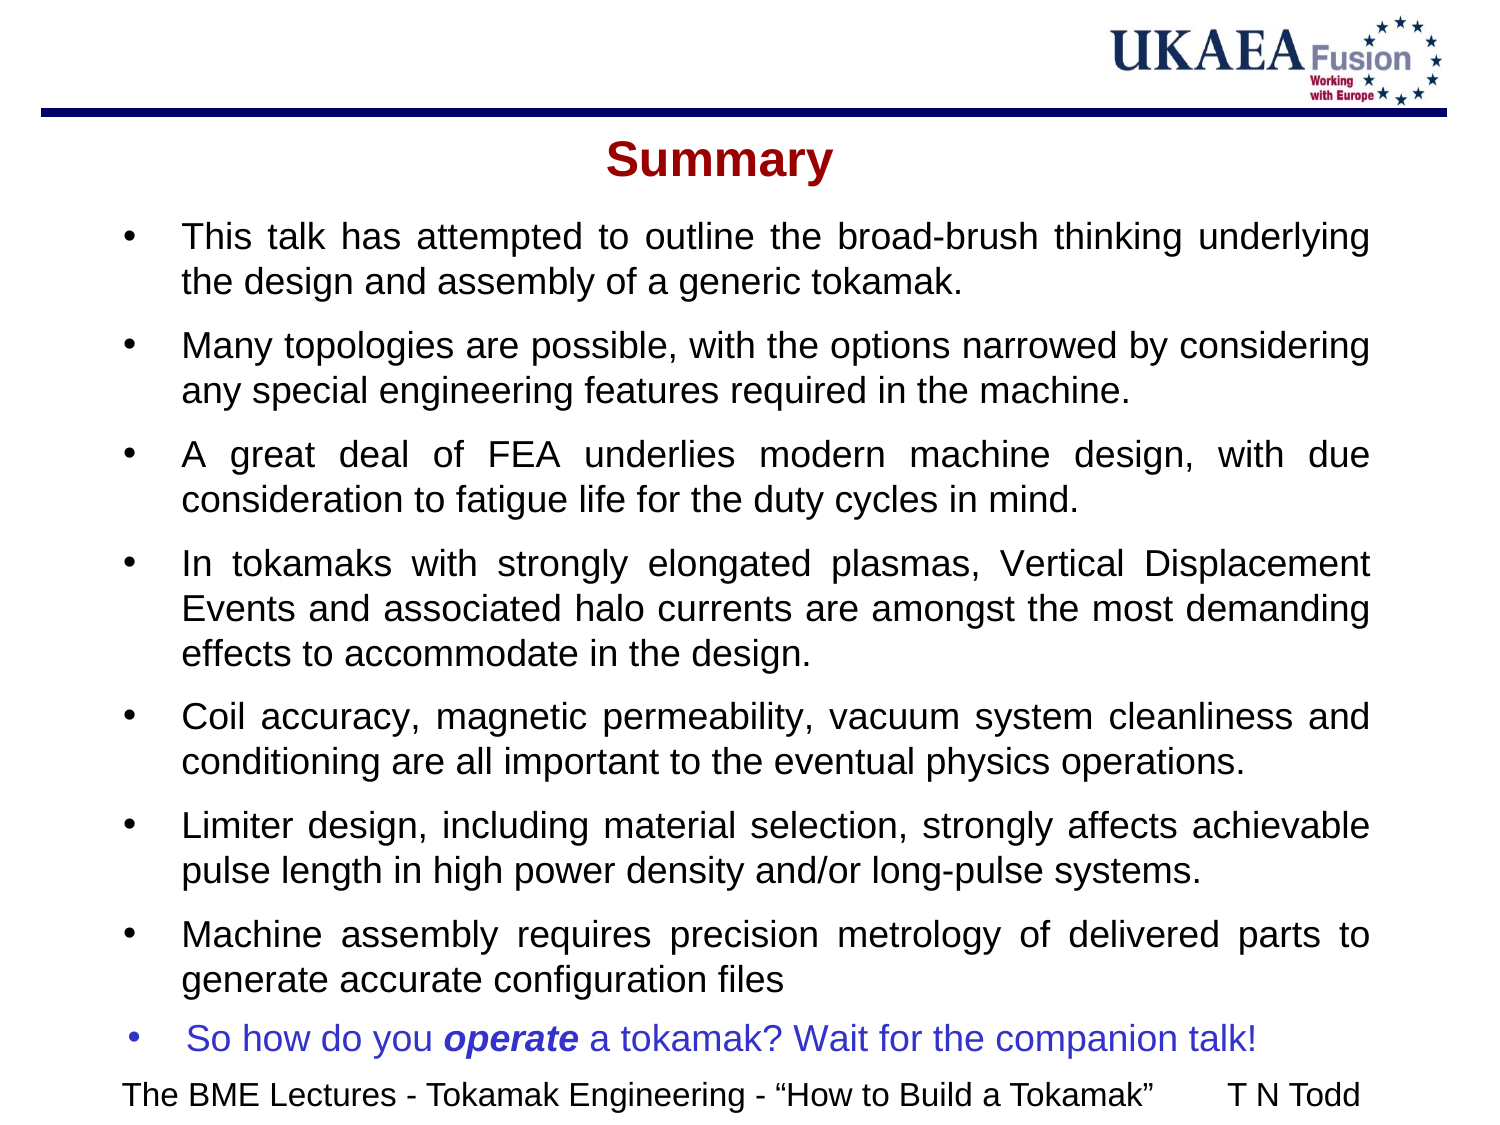

Summary
This talk has attempted to outline the broad-brush thinking underlying the design and assembly of a generic tokamak.
Many topologies are possible, with the options narrowed by considering any special engineering features required in the machine.
A great deal of FEA underlies modern machine design, with due consideration to fatigue life for the duty cycles in mind.
In tokamaks with strongly elongated plasmas, Vertical Displacement Events and associated halo currents are amongst the most demanding effects to accommodate in the design.
Coil accuracy, magnetic permeability, vacuum system cleanliness and conditioning are all important to the eventual physics operations.
Limiter design, including material selection, strongly affects achievable pulse length in high power density and/or long-pulse systems.
Machine assembly requires precision metrology of delivered parts to generate accurate configuration files
So how do you operate a tokamak? Wait for the companion talk!